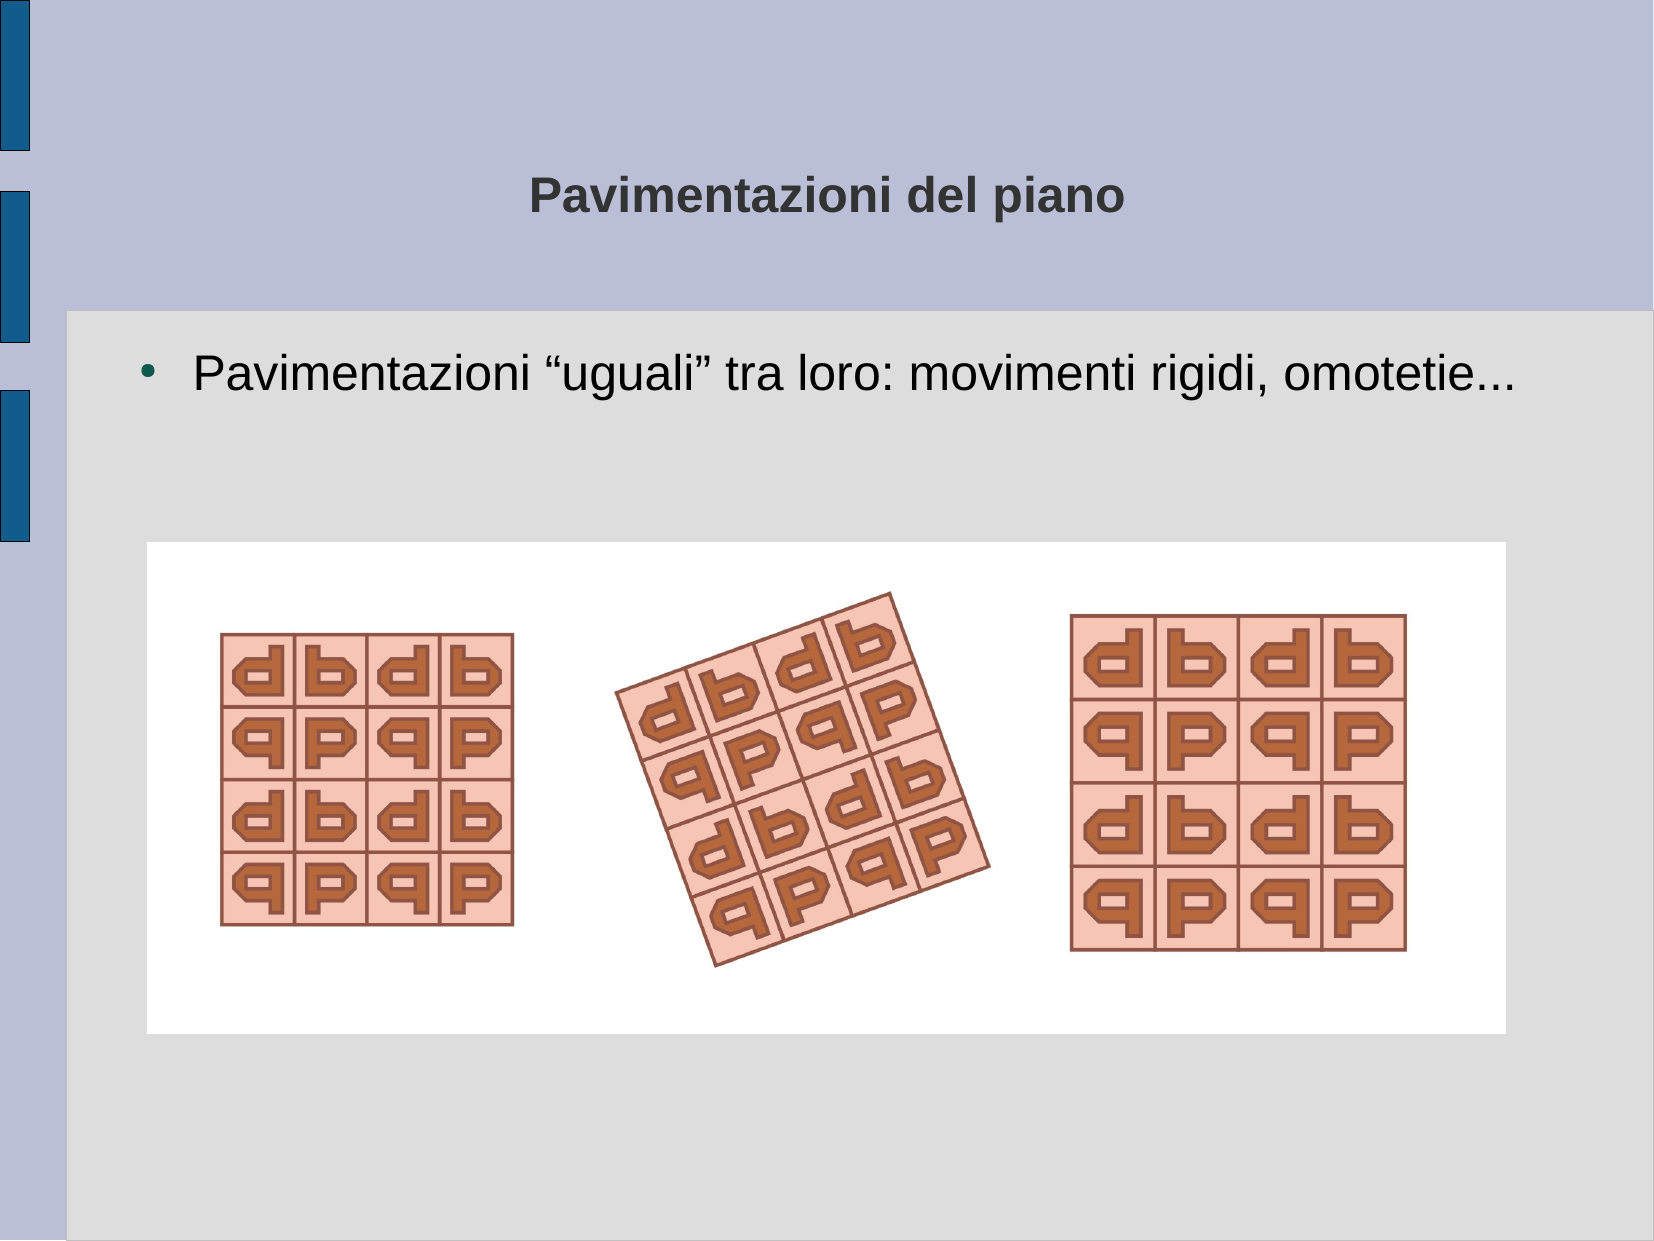

# Pavimentazioni del piano
Pavimentazioni “uguali” tra loro: movimenti rigidi, omotetie...